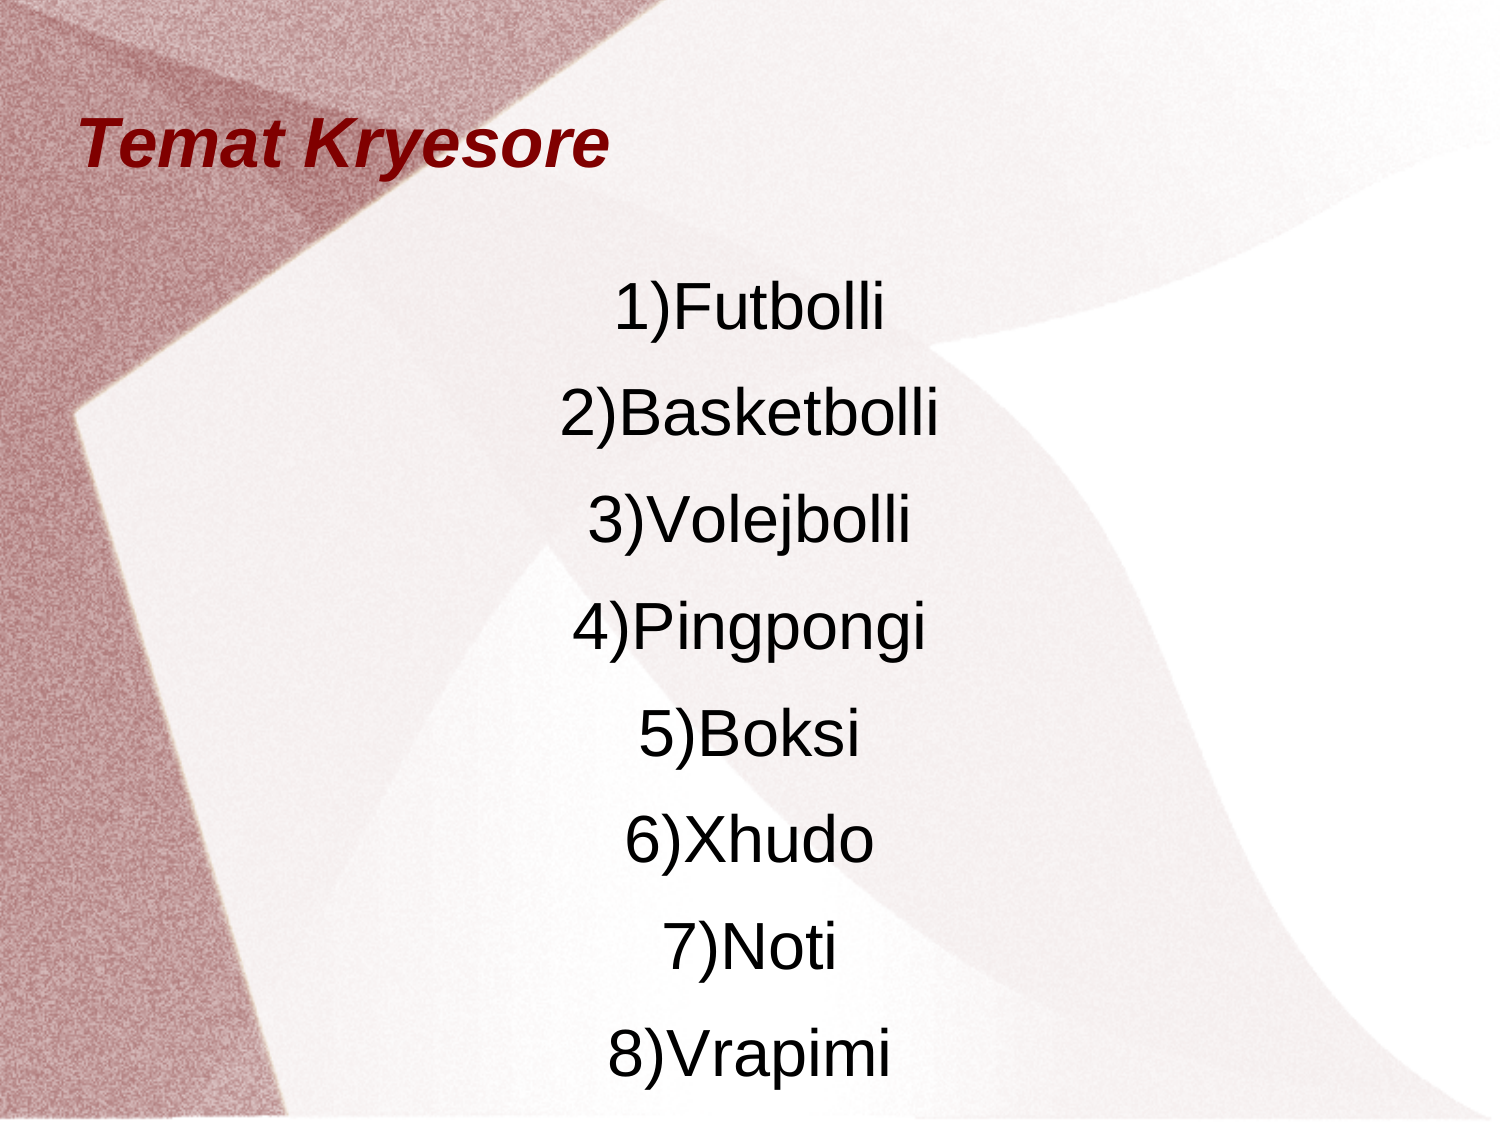

# Temat Kryesore
Futbolli
Basketbolli
Volejbolli
Pingpongi
Boksi
Xhudo
Noti
Vrapimi
Tenisi